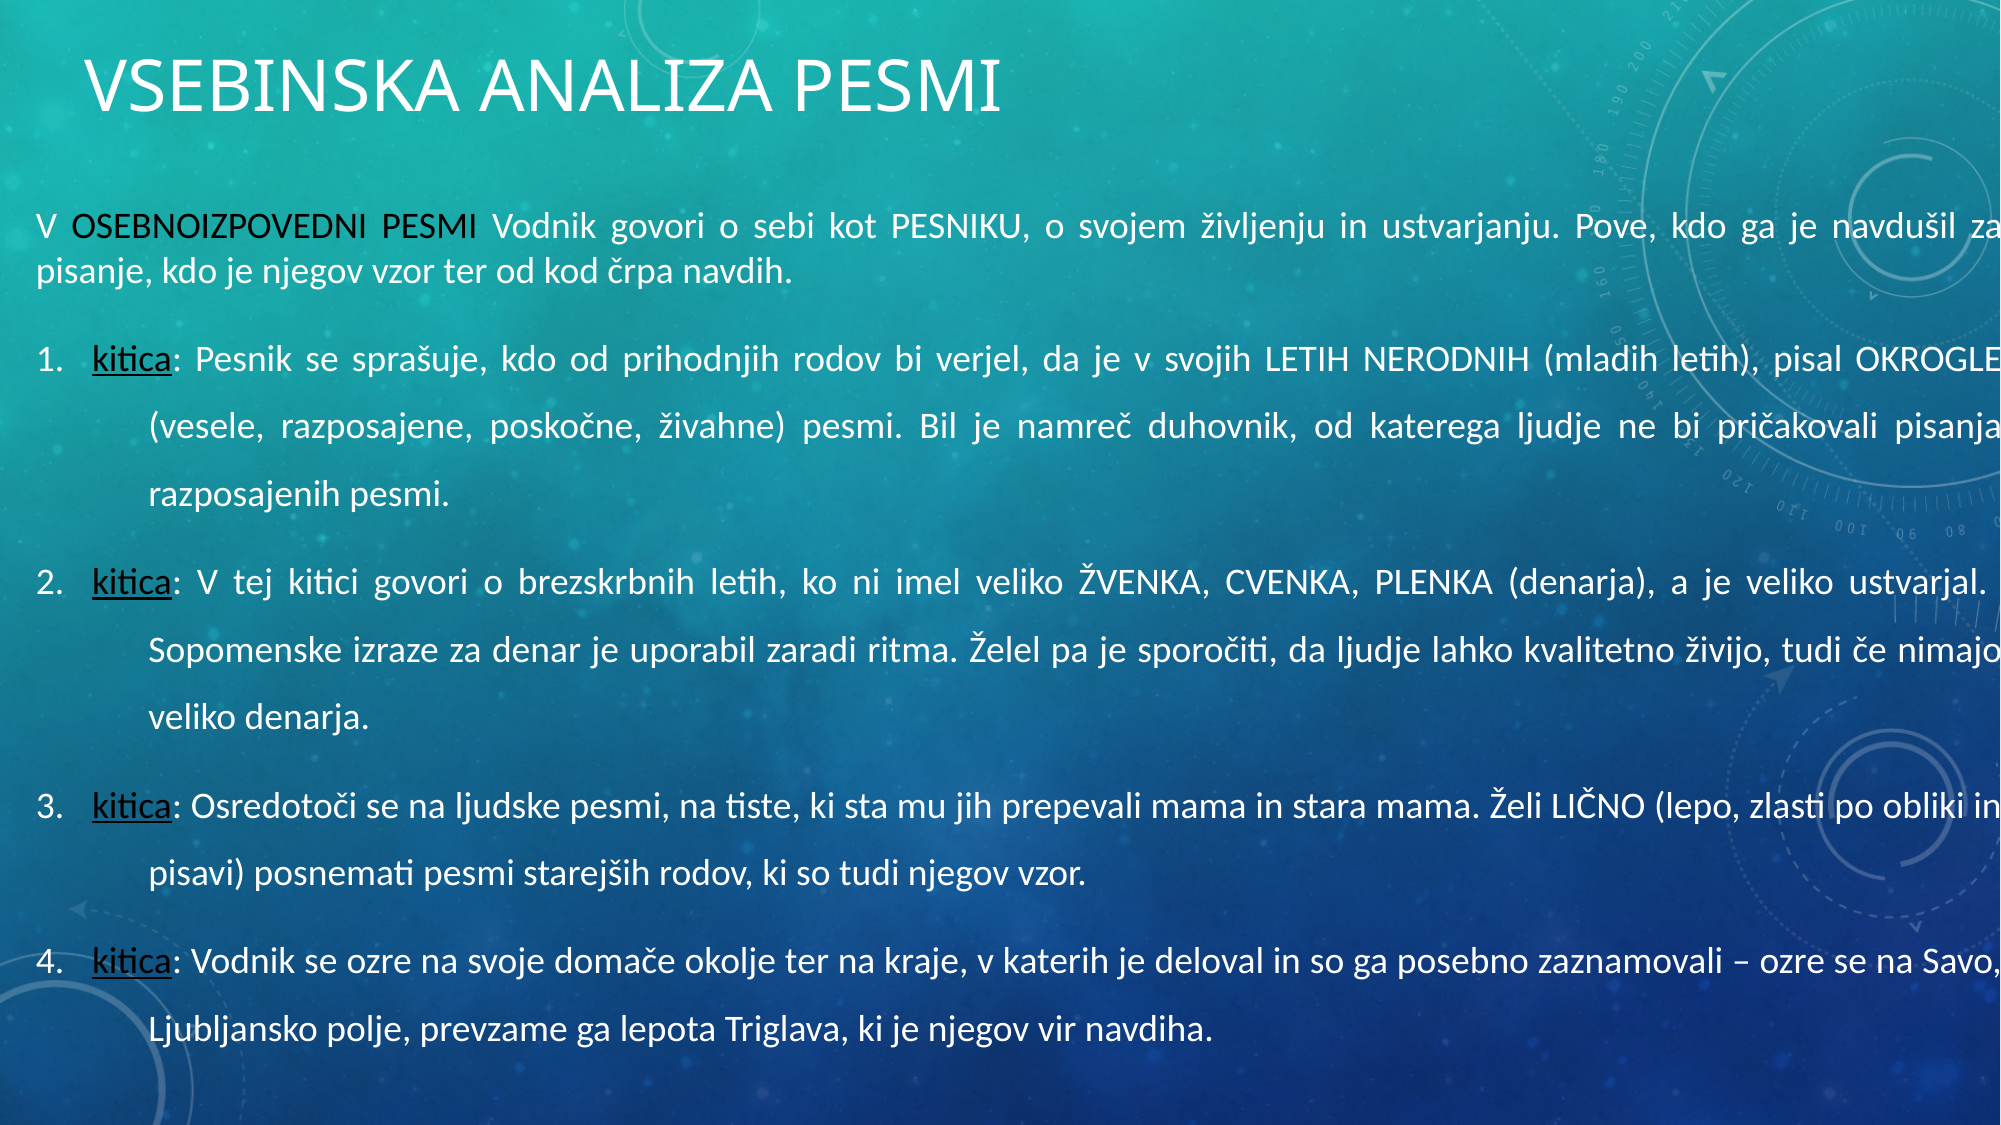

# VSEBINSKA ANALIZA PESMI
V OSEBNOIZPOVEDNI PESMI Vodnik govori o sebi kot PESNIKU, o svojem življenju in ustvarjanju. Pove, kdo ga je navdušil za pisanje, kdo je njegov vzor ter od kod črpa navdih.
kitica: Pesnik se sprašuje, kdo od prihodnjih rodov bi verjel, da je v svojih LETIH NERODNIH (mladih letih), pisal OKROGLE (vesele, razposajene, poskočne, živahne) pesmi. Bil je namreč duhovnik, od katerega ljudje ne bi pričakovali pisanja razposajenih pesmi.
kitica: V tej kitici govori o brezskrbnih letih, ko ni imel veliko ŽVENKA, CVENKA, PLENKA (denarja), a je veliko ustvarjal. Sopomenske izraze za denar je uporabil zaradi ritma. Želel pa je sporočiti, da ljudje lahko kvalitetno živijo, tudi če nimajo veliko denarja.
kitica: Osredotoči se na ljudske pesmi, na tiste, ki sta mu jih prepevali mama in stara mama. Želi LIČNO (lepo, zlasti po obliki in pisavi) posnemati pesmi starejših rodov, ki so tudi njegov vzor.
kitica: Vodnik se ozre na svoje domače okolje ter na kraje, v katerih je deloval in so ga posebno zaznamovali – ozre se na Savo, Ljubljansko polje, prevzame ga lepota Triglava, ki je njegov vir navdiha.